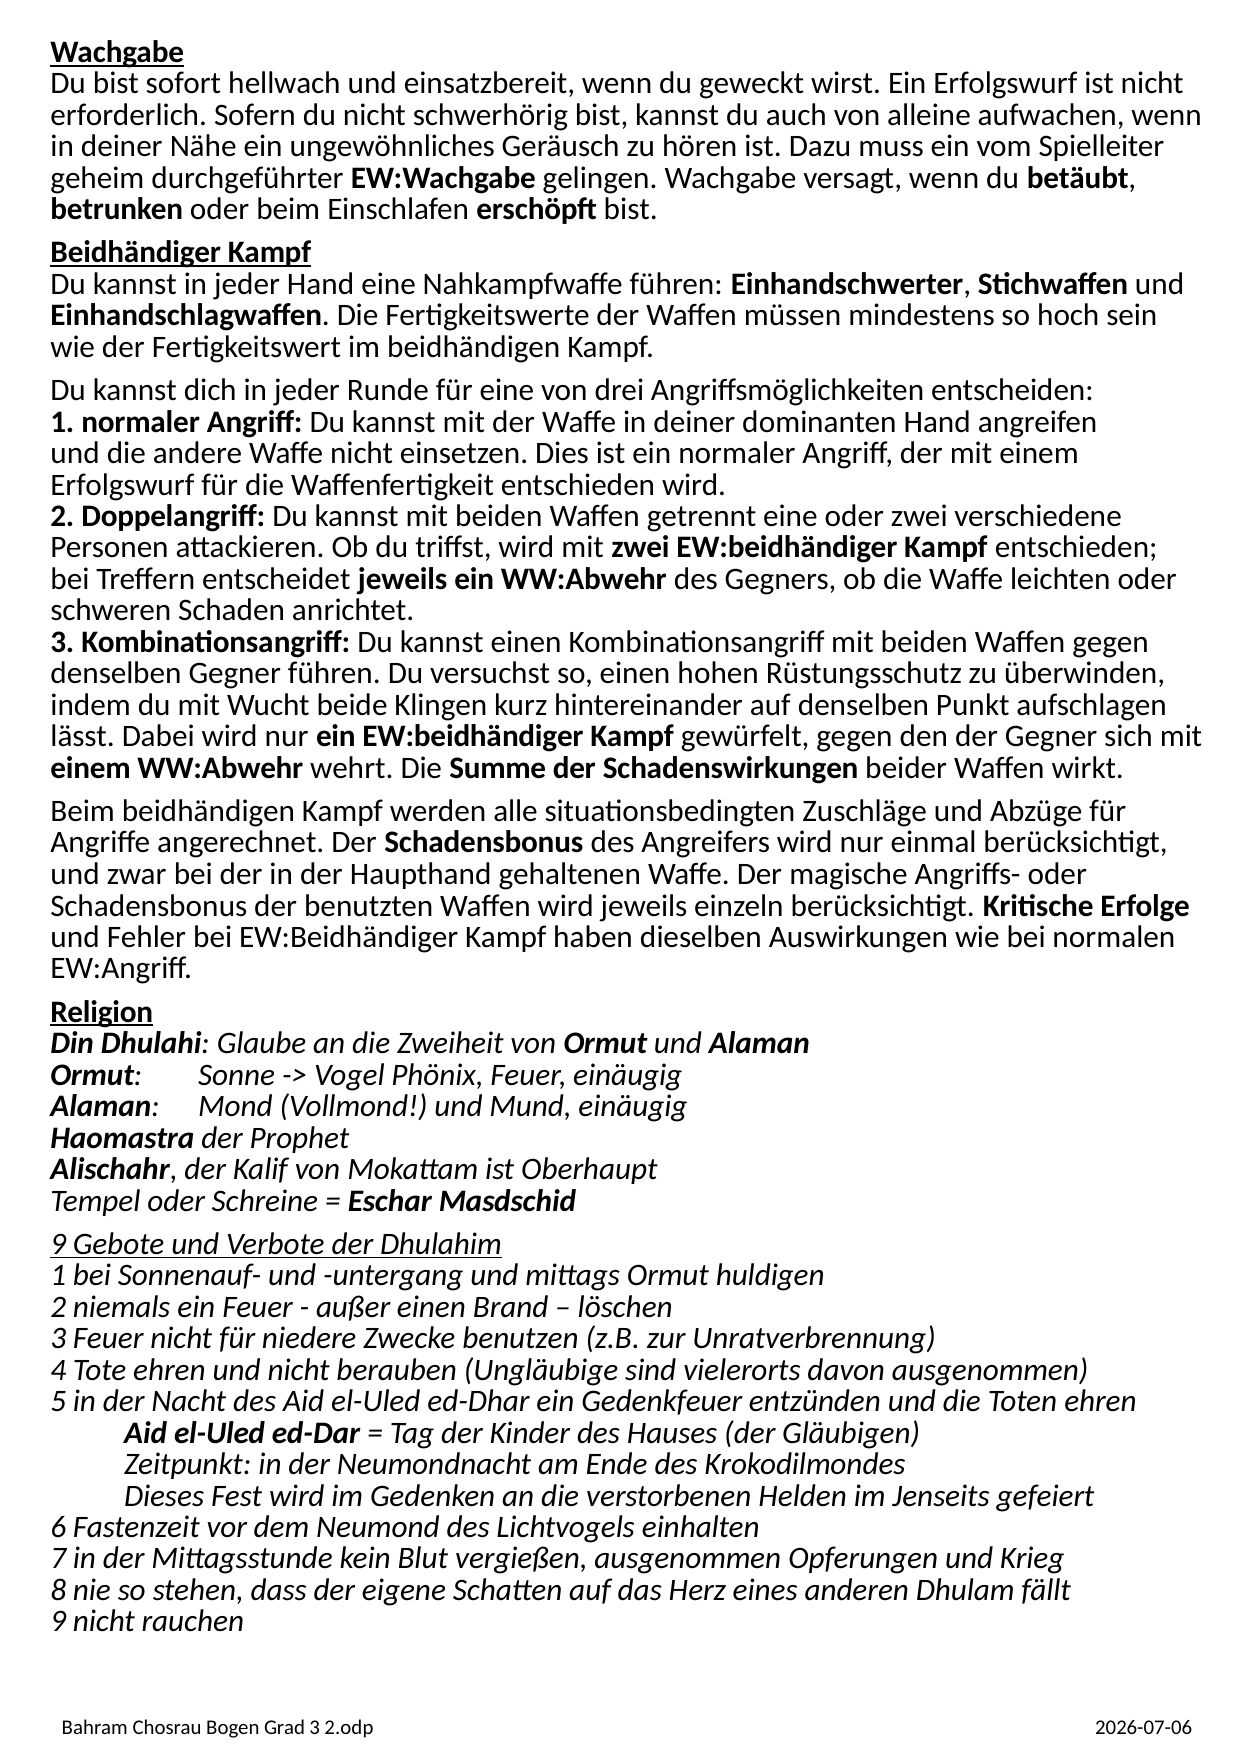

Wachgabe
Du bist sofort hellwach und einsatzbereit, wenn du geweckt wirst. Ein Erfolgswurf ist nicht
erforderlich. Sofern du nicht schwerhörig bist, kannst du auch von alleine aufwachen, wenn
in deiner Nähe ein ungewöhnliches Geräusch zu hören ist. Dazu muss ein vom Spielleiter
geheim durchgeführter EW:Wachgabe gelingen. Wachgabe versagt, wenn du betäubt,
betrunken oder beim Einschlafen erschöpft bist.
Beidhändiger Kampf
Du kannst in jeder Hand eine Nahkampfwaffe führen: Einhandschwerter, Stichwaffen und
Einhandschlagwaffen. Die Fertigkeitswerte der Waffen müssen mindestens so hoch sein
wie der Fertigkeitswert im beidhändigen Kampf.
Du kannst dich in jeder Runde für eine von drei Angriffsmöglichkeiten entscheiden:
1. normaler Angriff: Du kannst mit der Waffe in deiner dominanten Hand angreifen
und die andere Waffe nicht einsetzen. Dies ist ein normaler Angriff, der mit einem
Erfolgswurf für die Waffenfertigkeit entschieden wird.
2. Doppelangriff: Du kannst mit beiden Waffen getrennt eine oder zwei verschiedene
Personen attackieren. Ob du triffst, wird mit zwei EW:beidhändiger Kampf entschieden;
bei Treffern entscheidet jeweils ein WW:Abwehr des Gegners, ob die Waffe leichten oder
schweren Schaden anrichtet.
3. Kombinationsangriff: Du kannst einen Kombinationsangriff mit beiden Waffen gegen
denselben Gegner führen. Du versuchst so, einen hohen Rüstungsschutz zu überwinden,
indem du mit Wucht beide Klingen kurz hintereinander auf denselben Punkt aufschlagen
lässt. Dabei wird nur ein EW:beidhändiger Kampf gewürfelt, gegen den der Gegner sich mit
einem WW:Abwehr wehrt. Die Summe der Schadenswirkungen beider Waffen wirkt.
Beim beidhändigen Kampf werden alle situationsbedingten Zuschläge und Abzüge für
Angriffe angerechnet. Der Schadensbonus des Angreifers wird nur einmal berücksichtigt,
und zwar bei der in der Haupthand gehaltenen Waffe. Der magische Angriffs- oder
Schadensbonus der benutzten Waffen wird jeweils einzeln berücksichtigt. Kritische Erfolge
und Fehler bei EW:Beidhändiger Kampf haben dieselben Auswirkungen wie bei normalen
EW:Angriff.
Religion
Din Dhulahi: Glaube an die Zweiheit von Ormut und Alaman
Ormut:	Sonne -> Vogel Phönix, Feuer, einäugig
Alaman:	Mond (Vollmond!) und Mund, einäugig
Haomastra der Prophet
Alischahr, der Kalif von Mokattam ist Oberhaupt
Tempel oder Schreine = Eschar Masdschid
9 Gebote und Verbote der Dhulahim
1 bei Sonnenauf- und -untergang und mittags Ormut huldigen
2 niemals ein Feuer - außer einen Brand – löschen
3 Feuer nicht für niedere Zwecke benutzen (z.B. zur Unratverbrennung)
4 Tote ehren und nicht berauben (Ungläubige sind vielerorts davon ausgenommen)
5 in der Nacht des Aid el-Uled ed-Dhar ein Gedenkfeuer entzünden und die Toten ehren
	Aid el-Uled ed-Dar = Tag der Kinder des Hauses (der Gläubigen)
	Zeitpunkt: in der Neumondnacht am Ende des Krokodilmondes
	Dieses Fest wird im Gedenken an die verstorbenen Helden im Jenseits gefeiert
6 Fastenzeit vor dem Neumond des Lichtvogels einhalten
7 in der Mittagsstunde kein Blut vergießen, ausgenommen Opferungen und Krieg
8 nie so stehen, dass der eigene Schatten auf das Herz eines anderen Dhulam fällt
9 nicht rauchen
Bahram Chosrau Bogen Grad 3 2.odp										2026-07-06